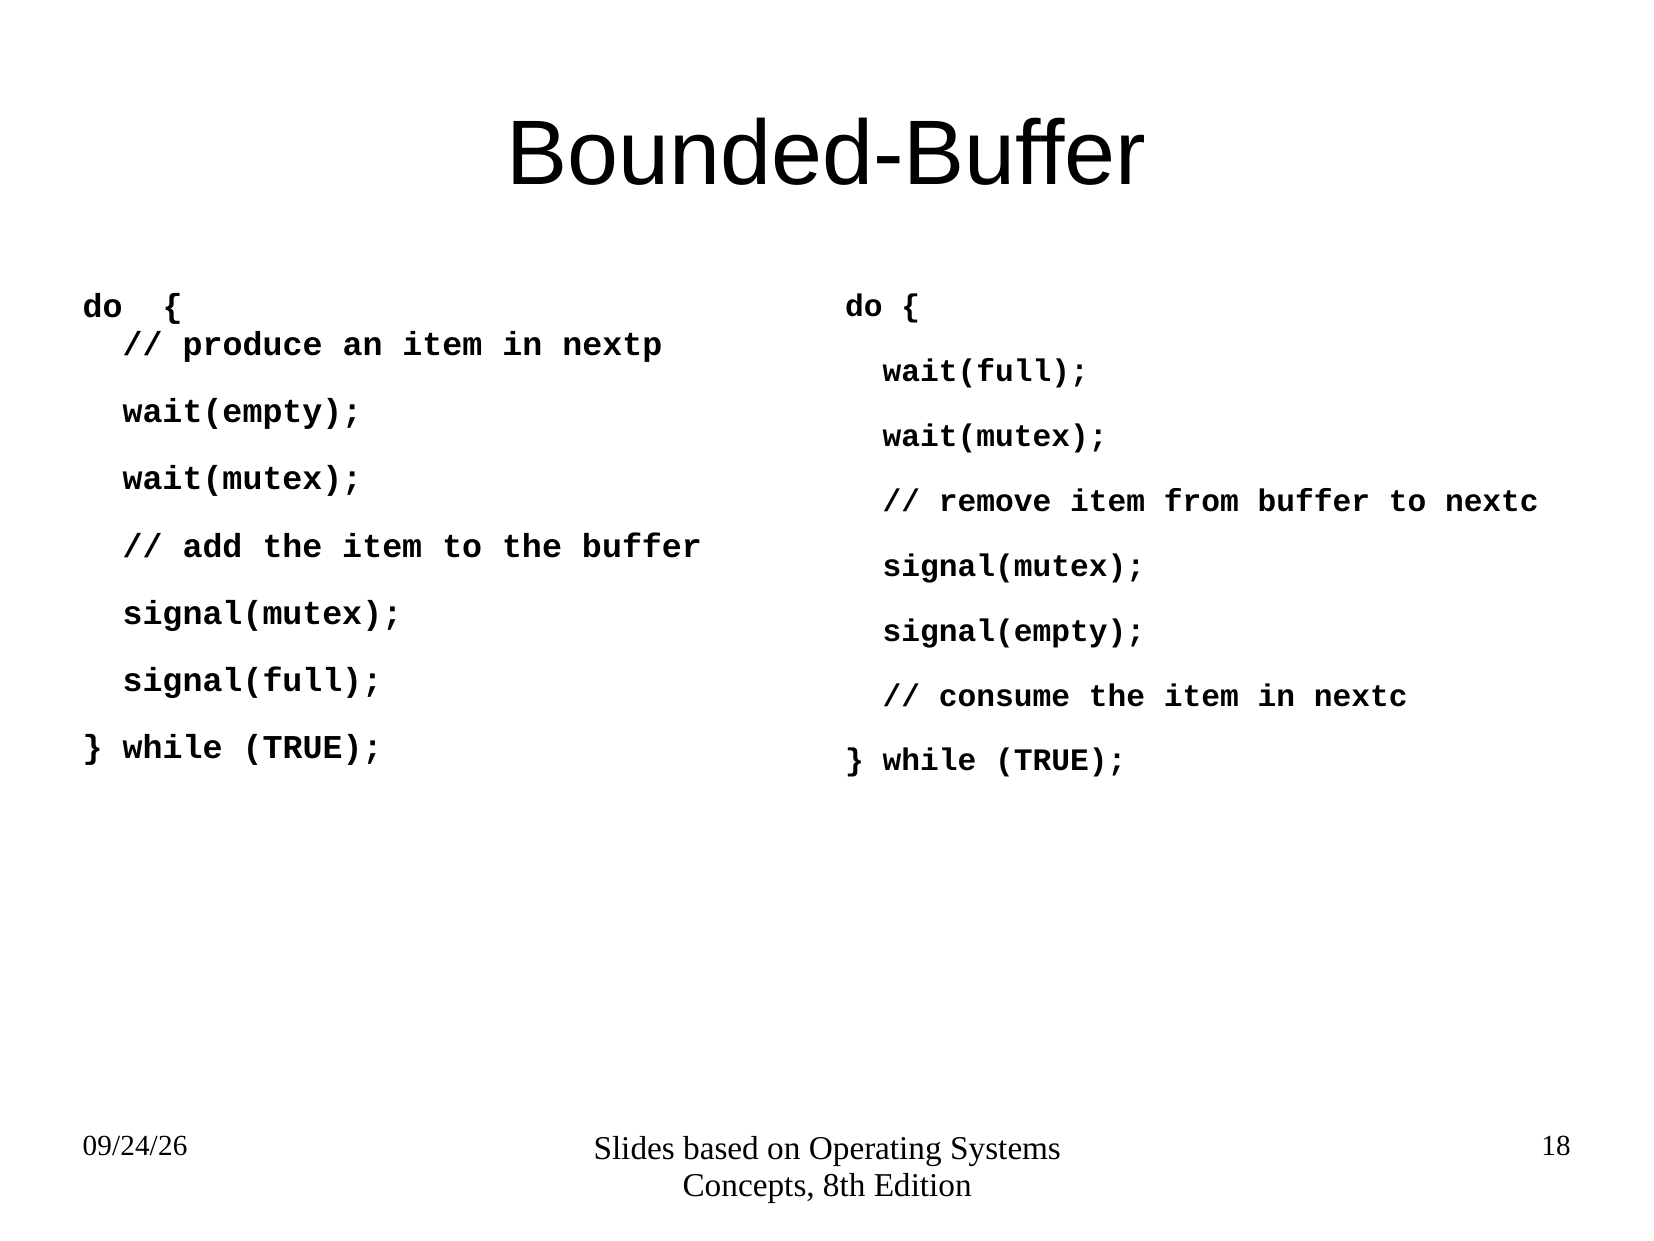

# Bounded-Buffer
do {
 // produce an item in nextp
 wait(empty);
 wait(mutex);
 // add the item to the buffer
 signal(mutex);
 signal(full);
} while (TRUE);
do {
 wait(full);
 wait(mutex);
 // remove item from buffer to nextc
 signal(mutex);
 signal(empty);
 // consume the item in nextc
} while (TRUE);
18